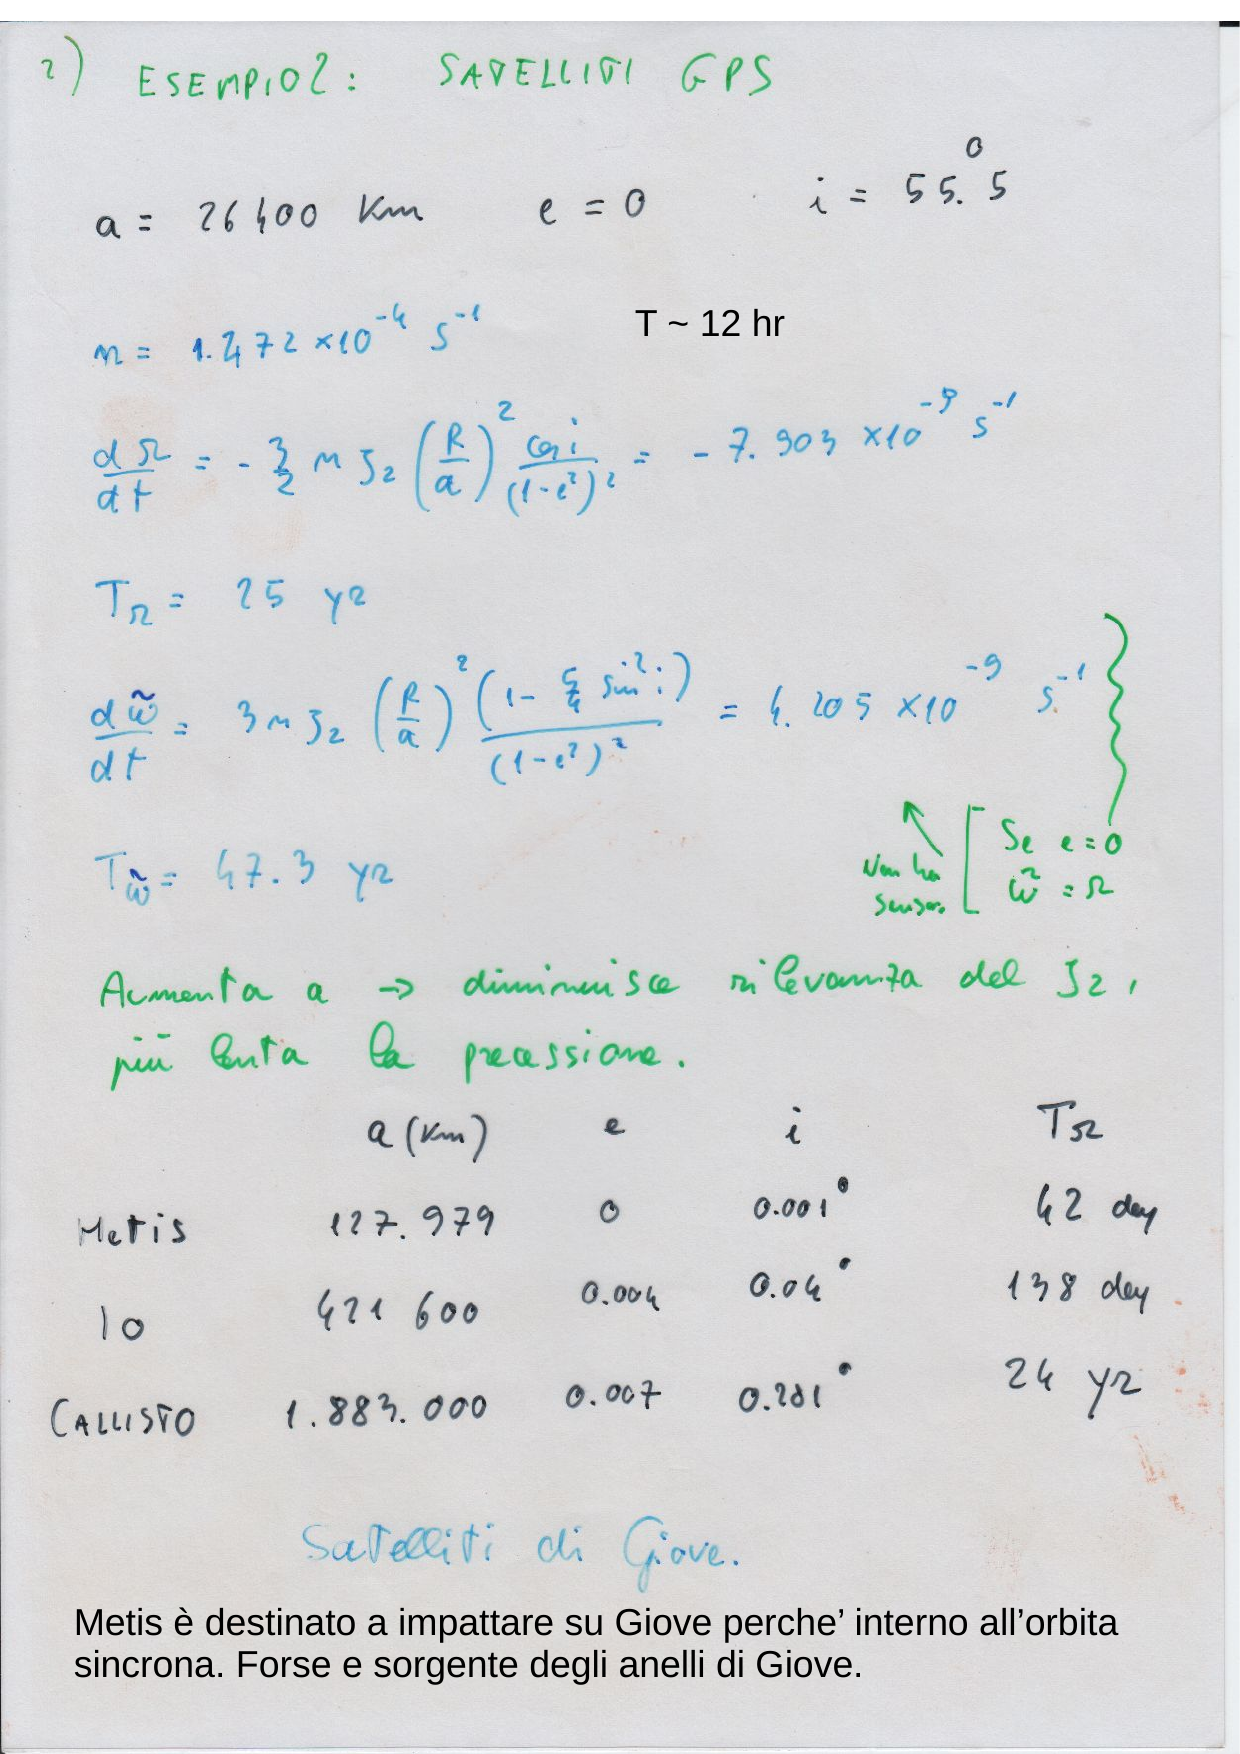

T ~ 12 hr
Metis è destinato a impattare su Giove perche’ interno all’orbita sincrona. Forse e sorgente degli anelli di Giove.